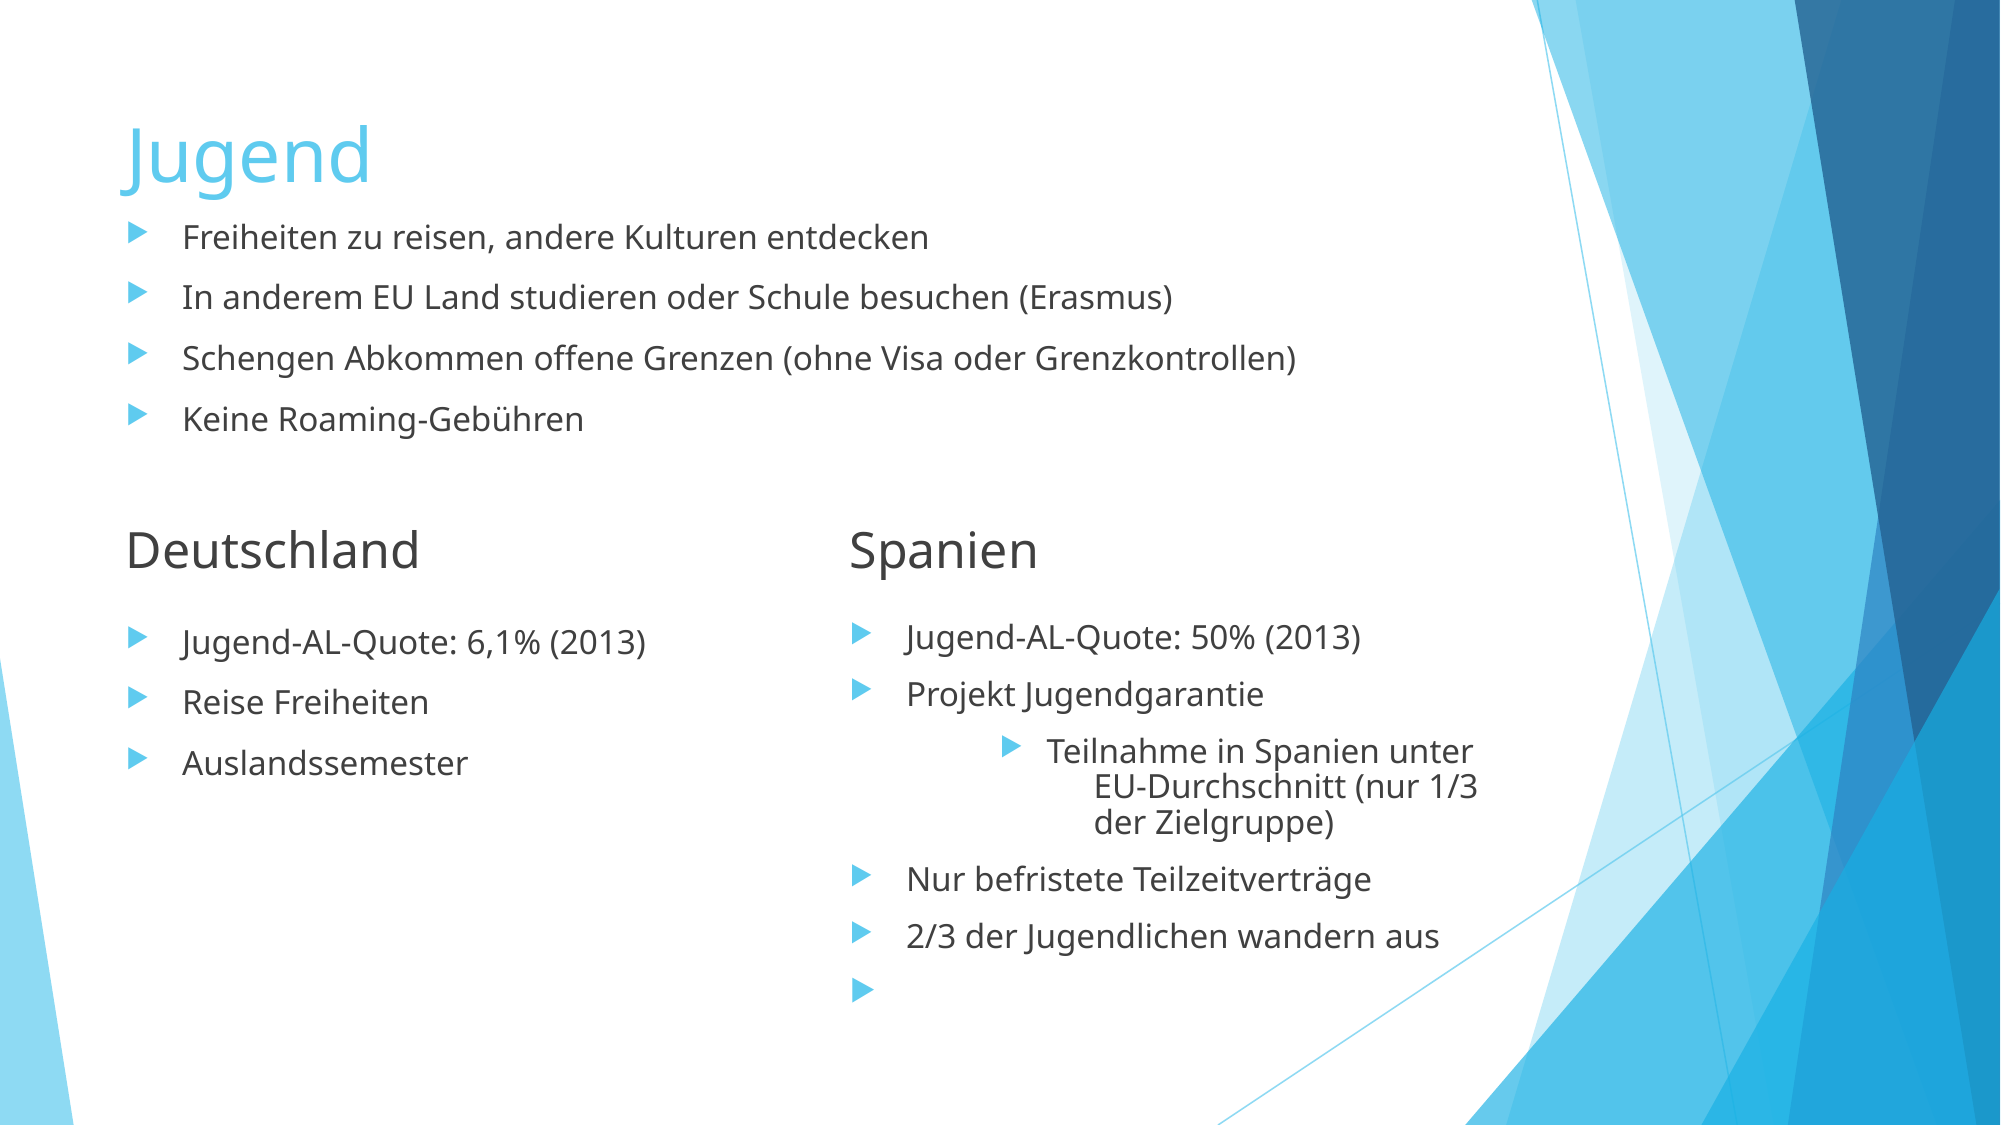

# Jugend
Freiheiten zu reisen, andere Kulturen entdecken
In anderem EU Land studieren oder Schule besuchen (Erasmus)
Schengen Abkommen offene Grenzen (ohne Visa oder Grenzkontrollen)
Keine Roaming-Gebühren
Deutschland
Spanien
Jugend-AL-Quote: 6,1% (2013)
Reise Freiheiten
Auslandssemester
Jugend-AL-Quote: 50% (2013)
Projekt Jugendgarantie
Teilnahme in Spanien unter EU-Durchschnitt (nur 1/3 der Zielgruppe)
Nur befristete Teilzeitverträge
2/3 der Jugendlichen wandern aus